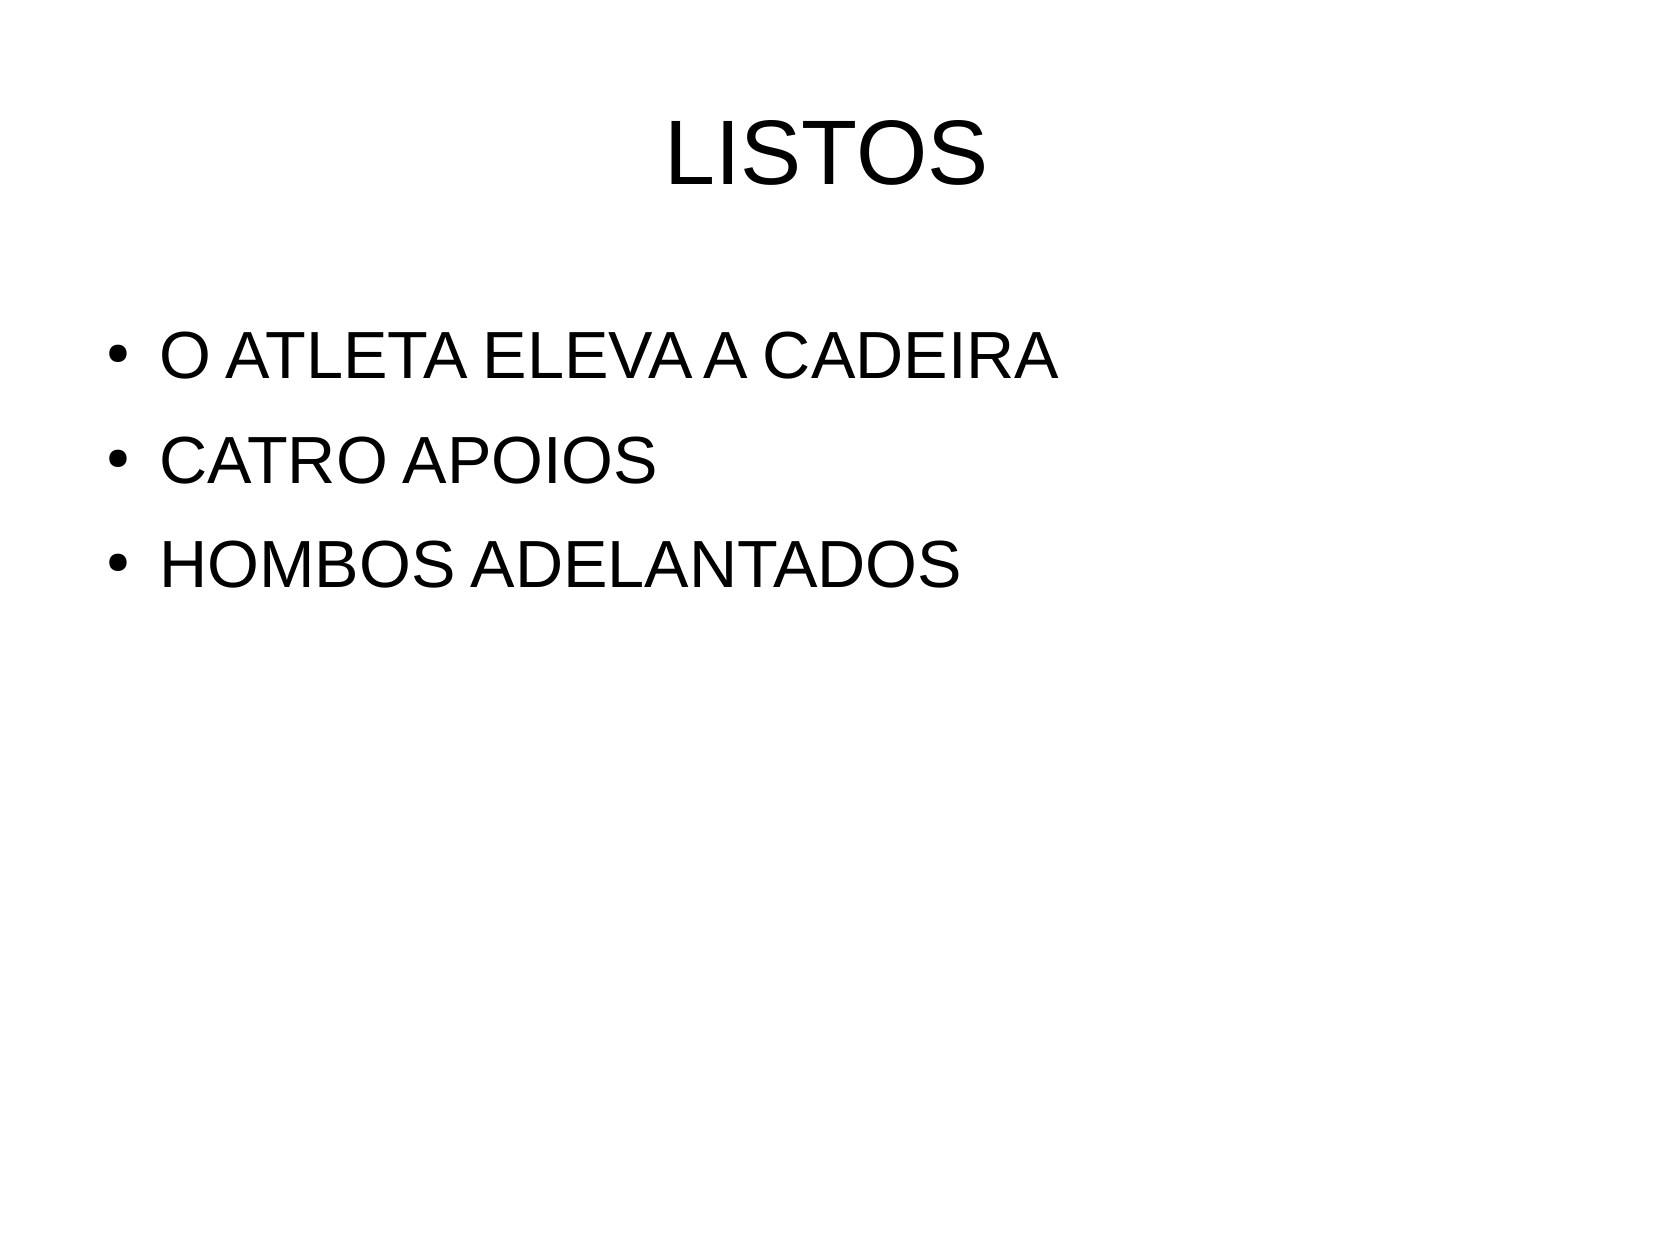

# LISTOS
O ATLETA ELEVA A CADEIRA
CATRO APOIOS
HOMBOS ADELANTADOS